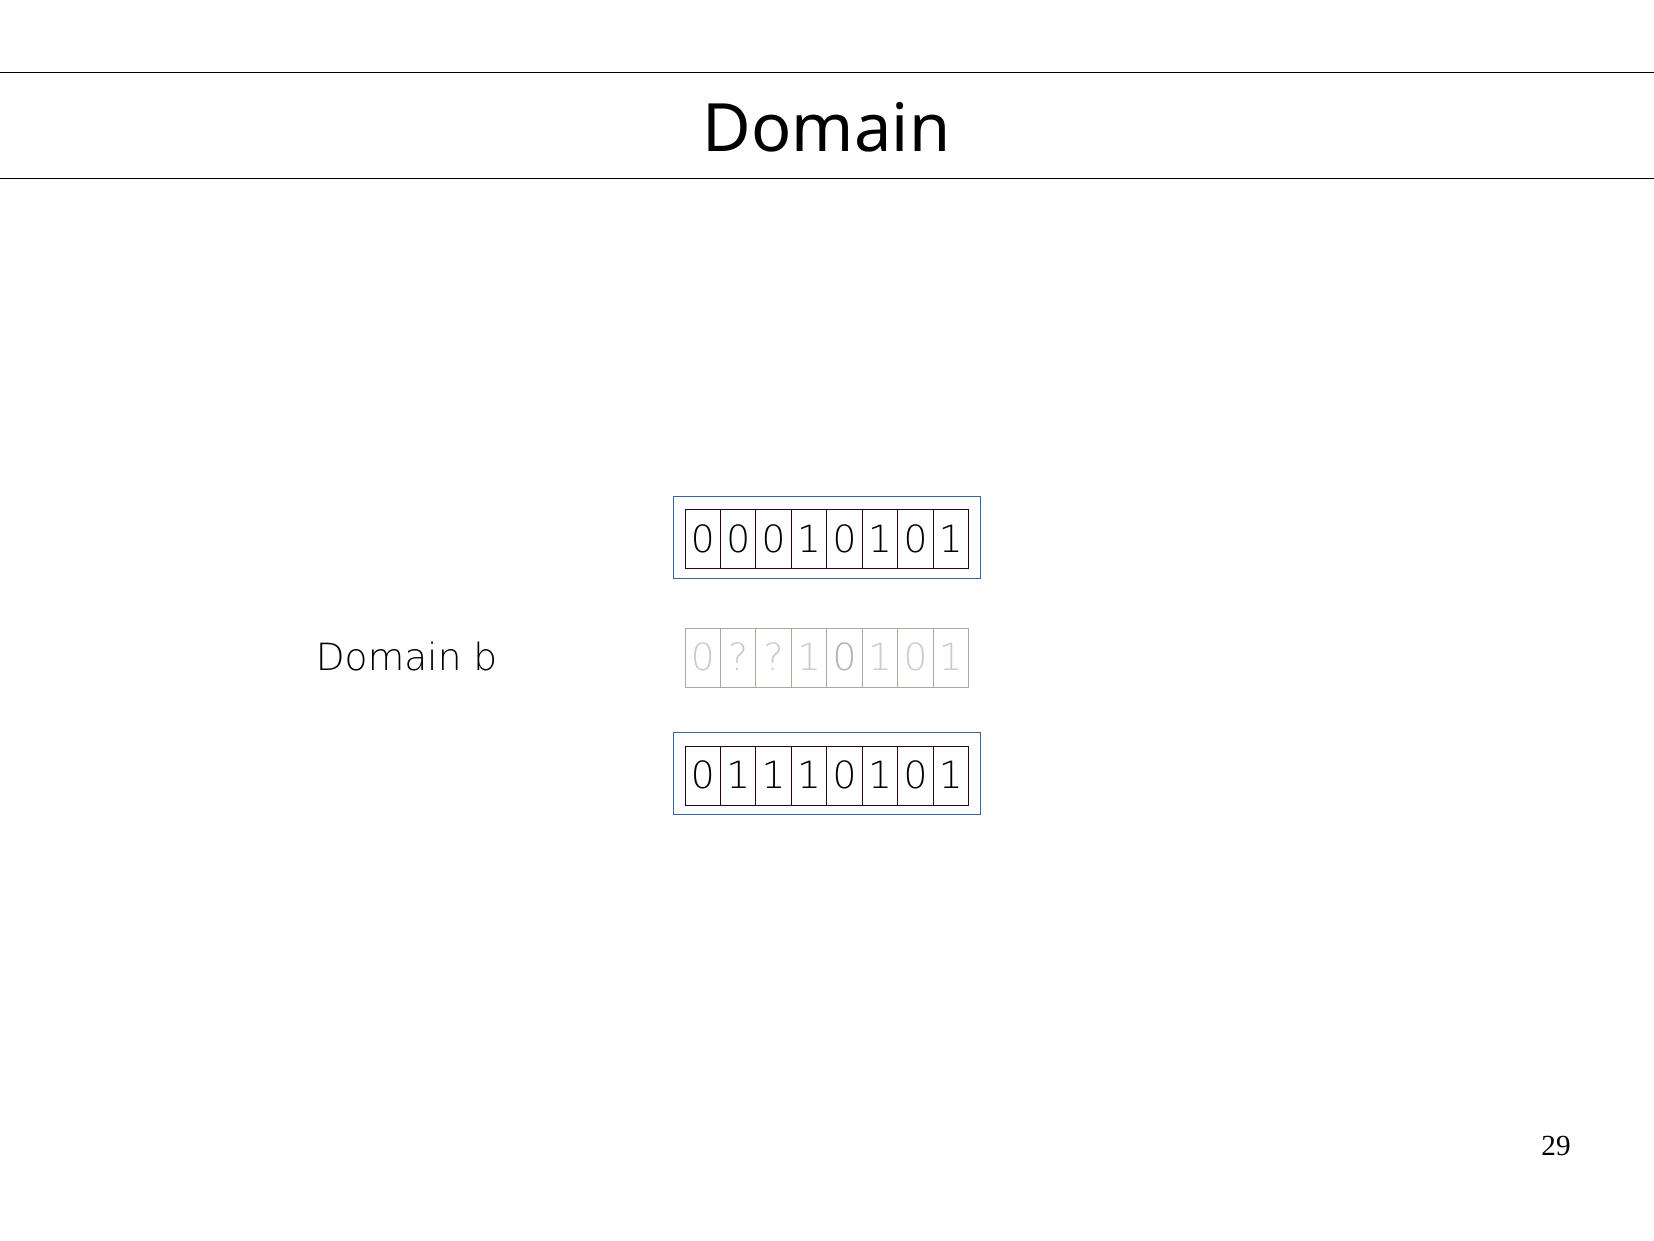

Now for the sake of the argument let's say that this domain was NOT conflictual.
Domain
0
0
0
1
0
1
0
1
0
?
?
1
0
1
0
1
Domain b
0
1
1
1
0
1
0
1
29